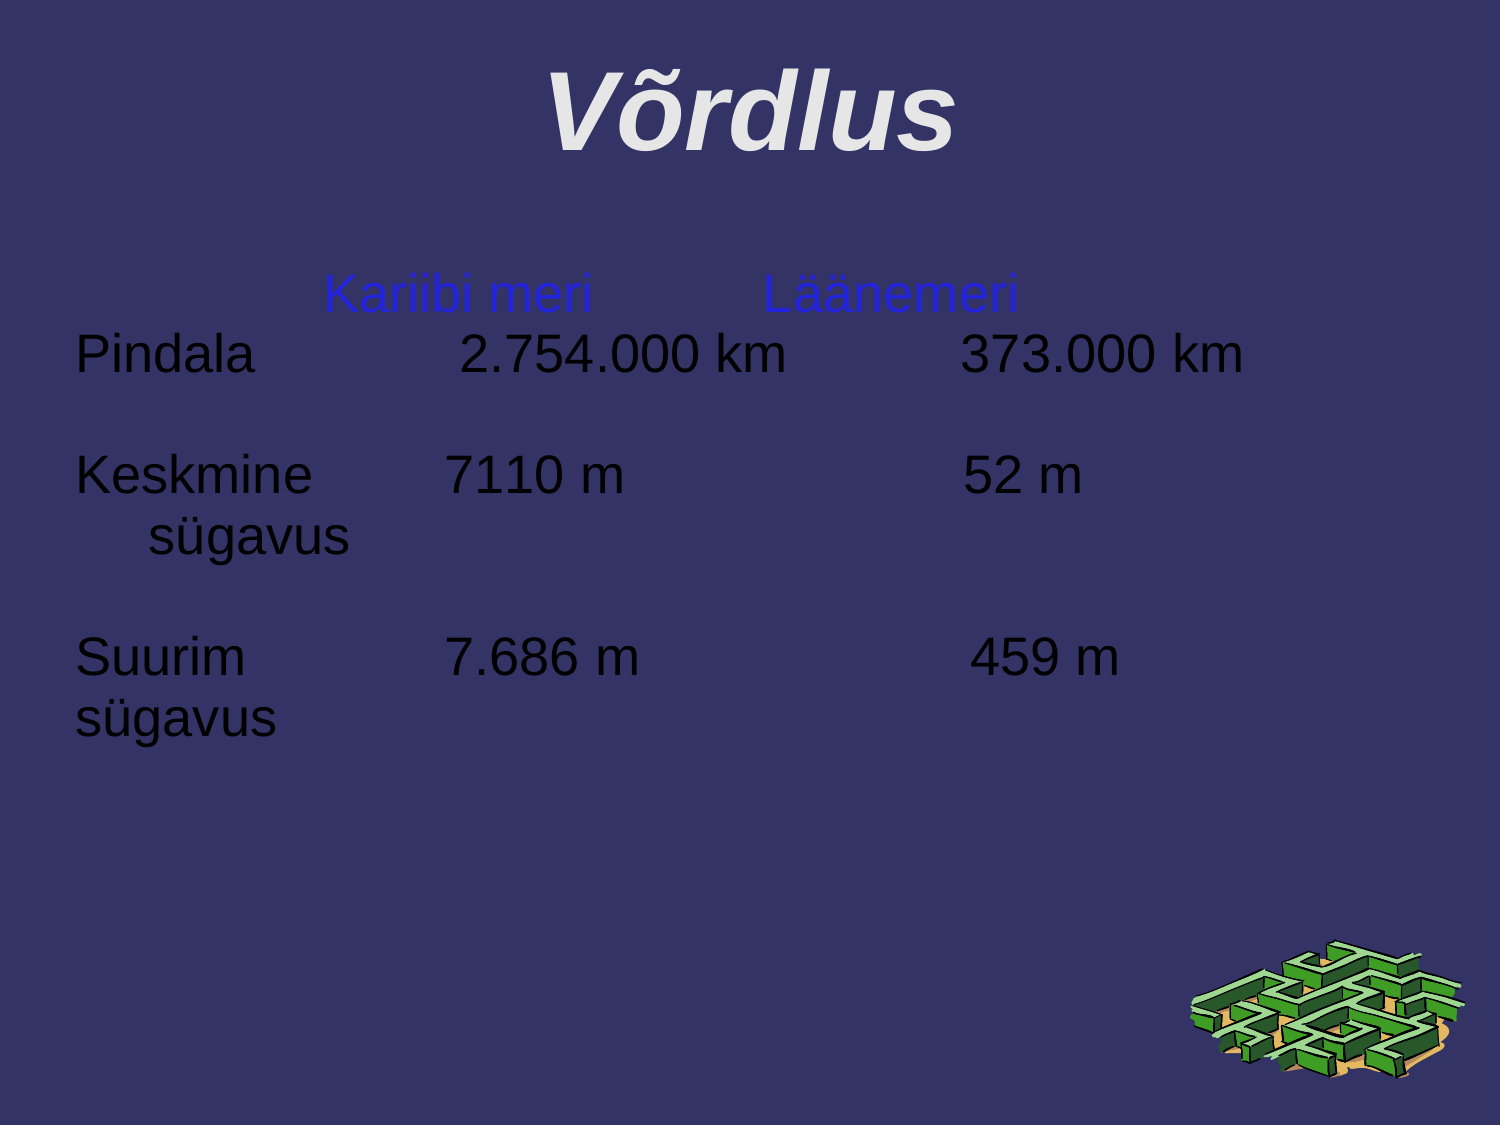

# Võrdlus
Kariibi meri			Läänemeri
Pindala 			 2.754.000 km			373.000 km
Keskmine 		7110 m 			 52 m 						sügavus
Suurim 			7.686 m 459 m
sügavus